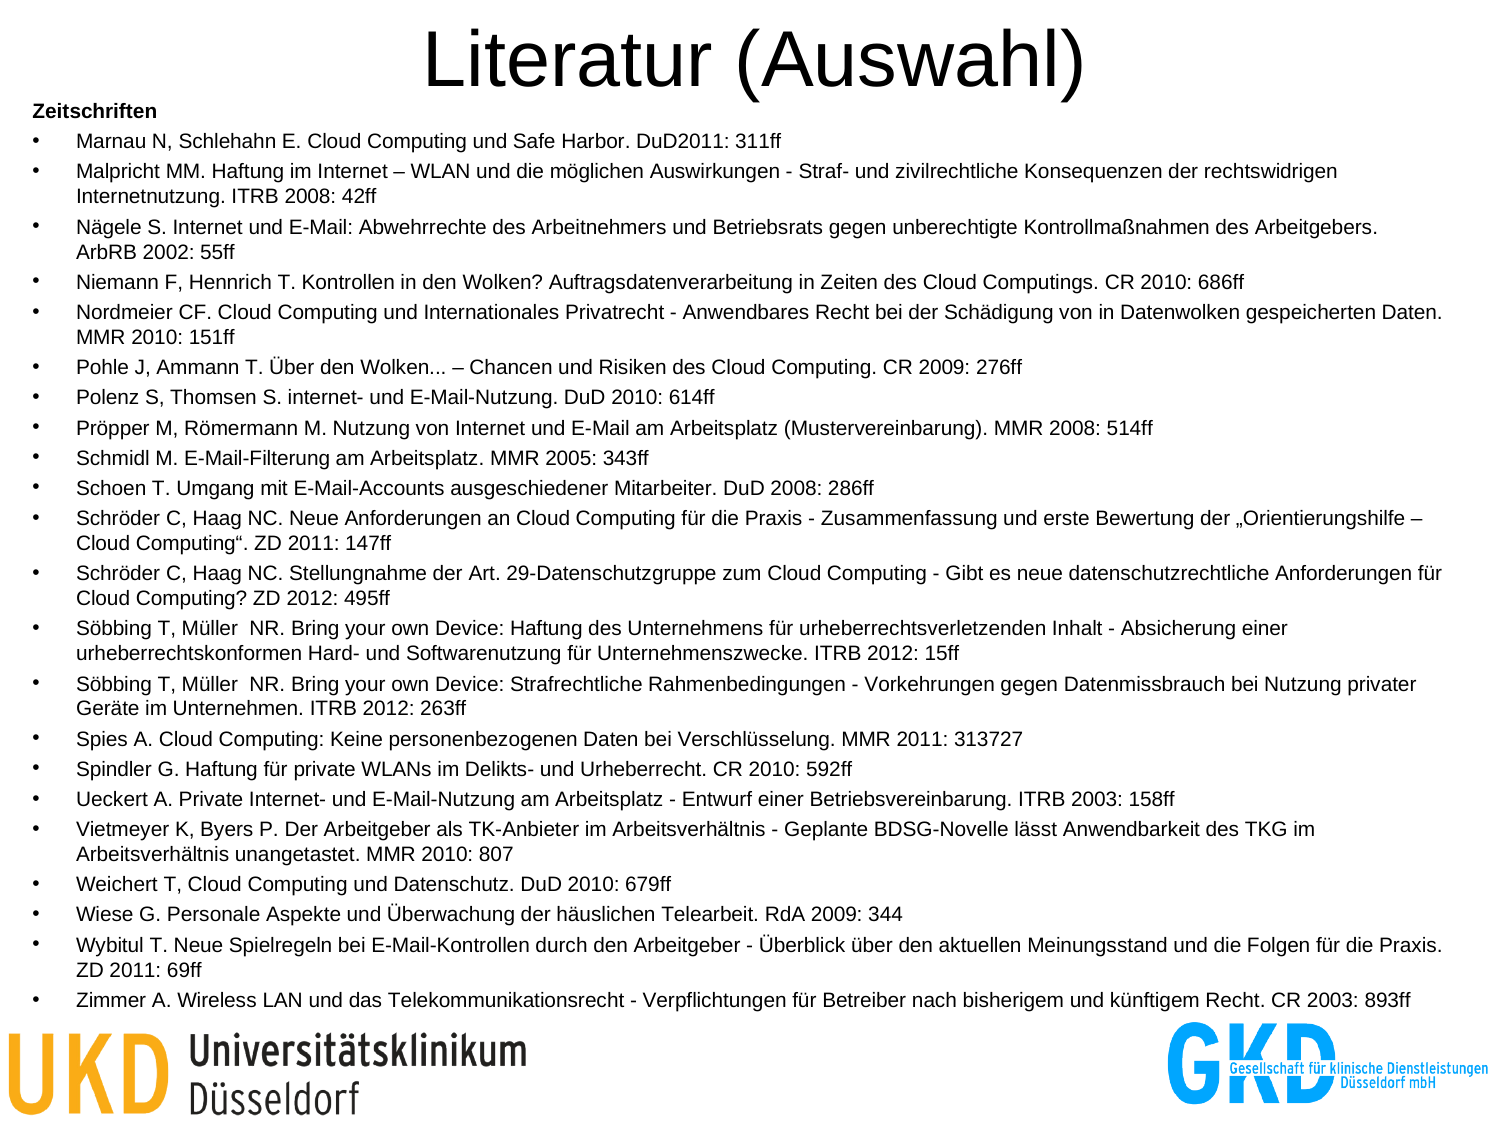

# Literatur (Auswahl)
Zeitschriften
Marnau N, Schlehahn E. Cloud Computing und Safe Harbor. DuD2011: 311ff
Malpricht MM. Haftung im Internet – WLAN und die möglichen Auswirkungen - Straf- und zivilrechtliche Konsequenzen der rechtswidrigen Internetnutzung. ITRB 2008: 42ff
Nägele S. Internet und E-Mail: Abwehrrechte des Arbeitnehmers und Betriebsrats gegen unberechtigte Kontrollmaßnahmen des Arbeitgebers. ArbRB 2002: 55ff
Niemann F, Hennrich T. Kontrollen in den Wolken? Auftragsdatenverarbeitung in Zeiten des Cloud Computings. CR 2010: 686ff
Nordmeier CF. Cloud Computing und Internationales Privatrecht - Anwendbares Recht bei der Schädigung von in Datenwolken gespeicherten Daten. MMR 2010: 151ff
Pohle J, Ammann T. Über den Wolken... – Chancen und Risiken des Cloud Computing. CR 2009: 276ff
Polenz S, Thomsen S. internet- und E-Mail-Nutzung. DuD 2010: 614ff
Pröpper M, Römermann M. Nutzung von Internet und E-Mail am Arbeitsplatz (Mustervereinbarung). MMR 2008: 514ff
Schmidl M. E-Mail-Filterung am Arbeitsplatz. MMR 2005: 343ff
Schoen T. Umgang mit E-Mail-Accounts ausgeschiedener Mitarbeiter. DuD 2008: 286ff
Schröder C, Haag NC. Neue Anforderungen an Cloud Computing für die Praxis - Zusammenfassung und erste Bewertung der „Orientierungshilfe – Cloud Computing“. ZD 2011: 147ff
Schröder C, Haag NC. Stellungnahme der Art. 29-Datenschutzgruppe zum Cloud Computing - Gibt es neue datenschutzrechtliche Anforderungen für Cloud Computing? ZD 2012: 495ff
Söbbing T, Müller NR. Bring your own Device: Haftung des Unternehmens für urheberrechtsverletzenden Inhalt - Absicherung einer urheberrechtskonformen Hard- und Softwarenutzung für Unternehmenszwecke. ITRB 2012: 15ff
Söbbing T, Müller NR. Bring your own Device: Strafrechtliche Rahmenbedingungen - Vorkehrungen gegen Datenmissbrauch bei Nutzung privater Geräte im Unternehmen. ITRB 2012: 263ff
Spies A. Cloud Computing: Keine personenbezogenen Daten bei Verschlüsselung. MMR 2011: 313727
Spindler G. Haftung für private WLANs im Delikts- und Urheberrecht. CR 2010: 592ff
Ueckert A. Private Internet- und E-Mail-Nutzung am Arbeitsplatz - Entwurf einer Betriebsvereinbarung. ITRB 2003: 158ff
Vietmeyer K, Byers P. Der Arbeitgeber als TK-Anbieter im Arbeitsverhältnis - Geplante BDSG-Novelle lässt Anwendbarkeit des TKG im Arbeitsverhältnis unangetastet. MMR 2010: 807
Weichert T, Cloud Computing und Datenschutz. DuD 2010: 679ff
Wiese G. Personale Aspekte und Überwachung der häuslichen Telearbeit. RdA 2009: 344
Wybitul T. Neue Spielregeln bei E-Mail-Kontrollen durch den Arbeitgeber - Überblick über den aktuellen Meinungsstand und die Folgen für die Praxis. ZD 2011: 69ff
Zimmer A. Wireless LAN und das Telekommunikationsrecht - Verpflichtungen für Betreiber nach bisherigem und künftigem Recht. CR 2003: 893ff